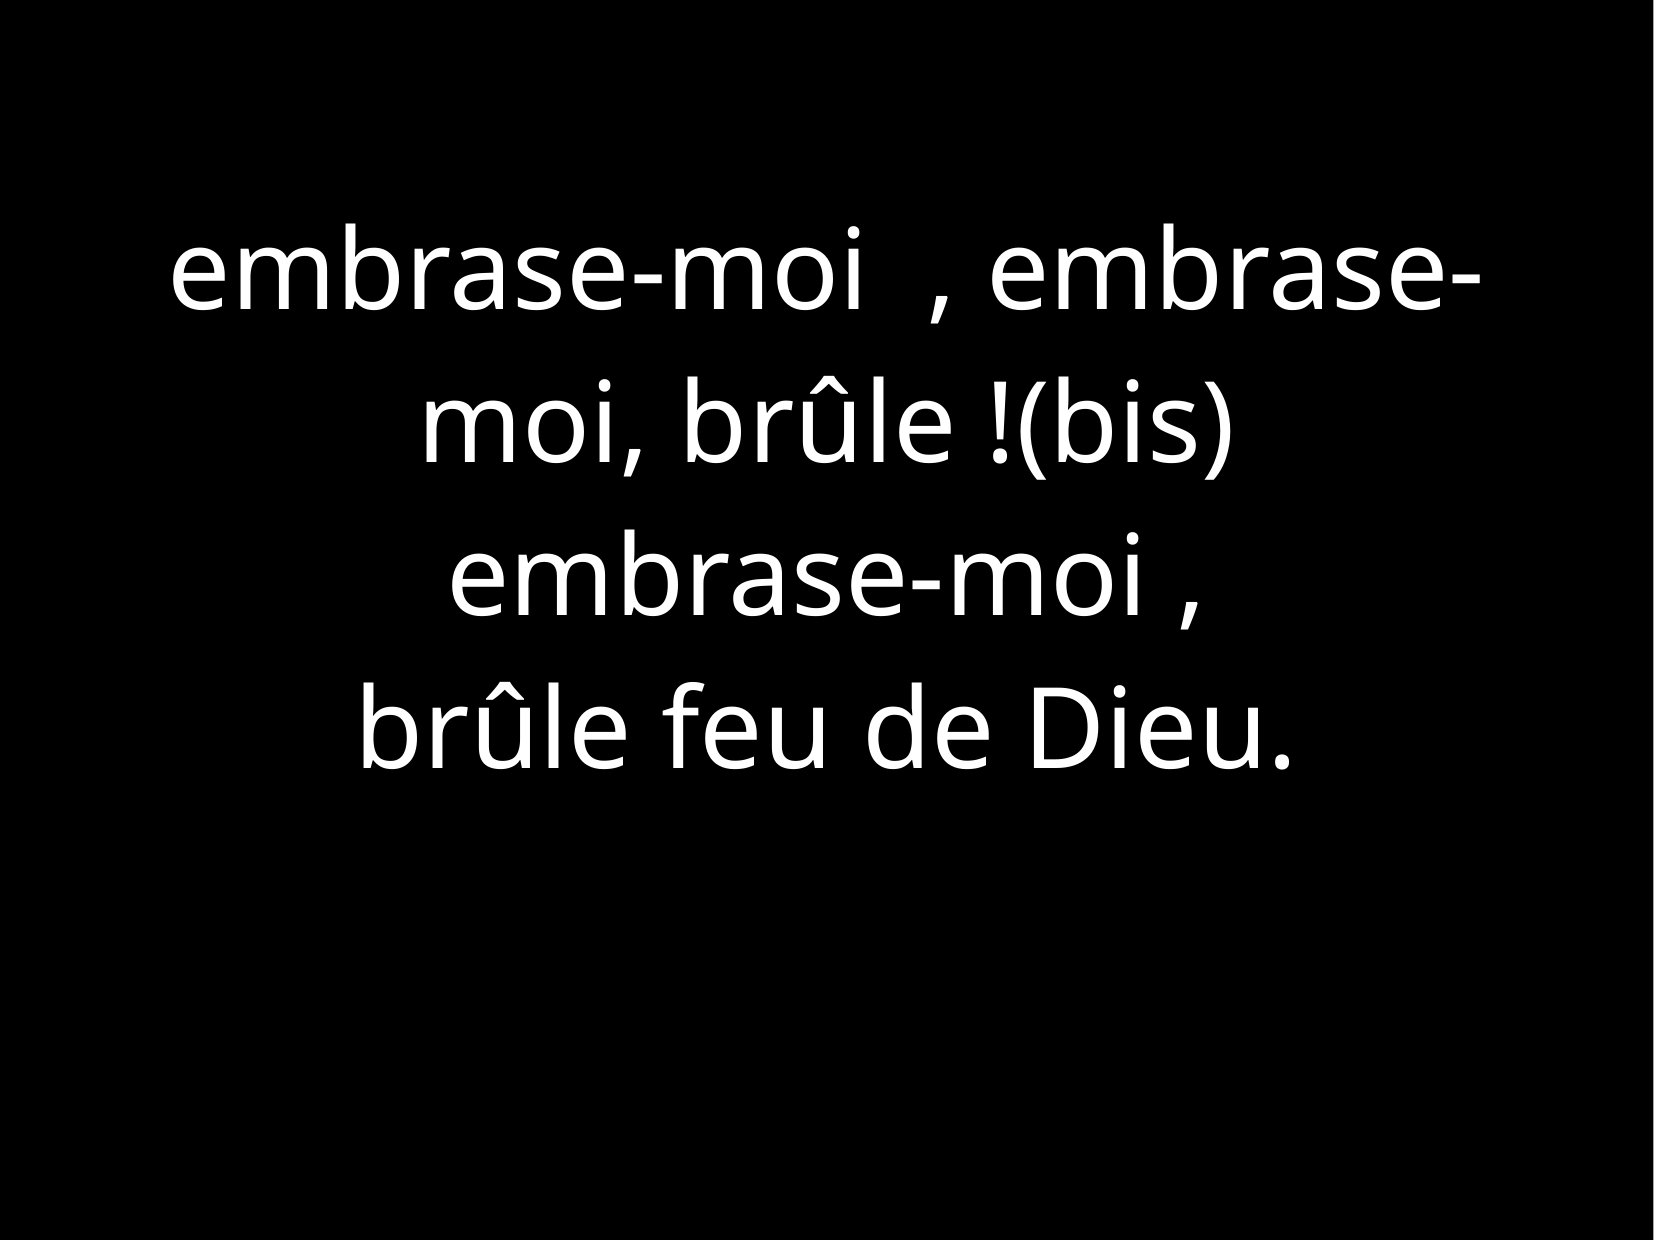

# embrase-moi , embrase-moi, brûle !(bis)
embrase-moi ,
brûle feu de Dieu.